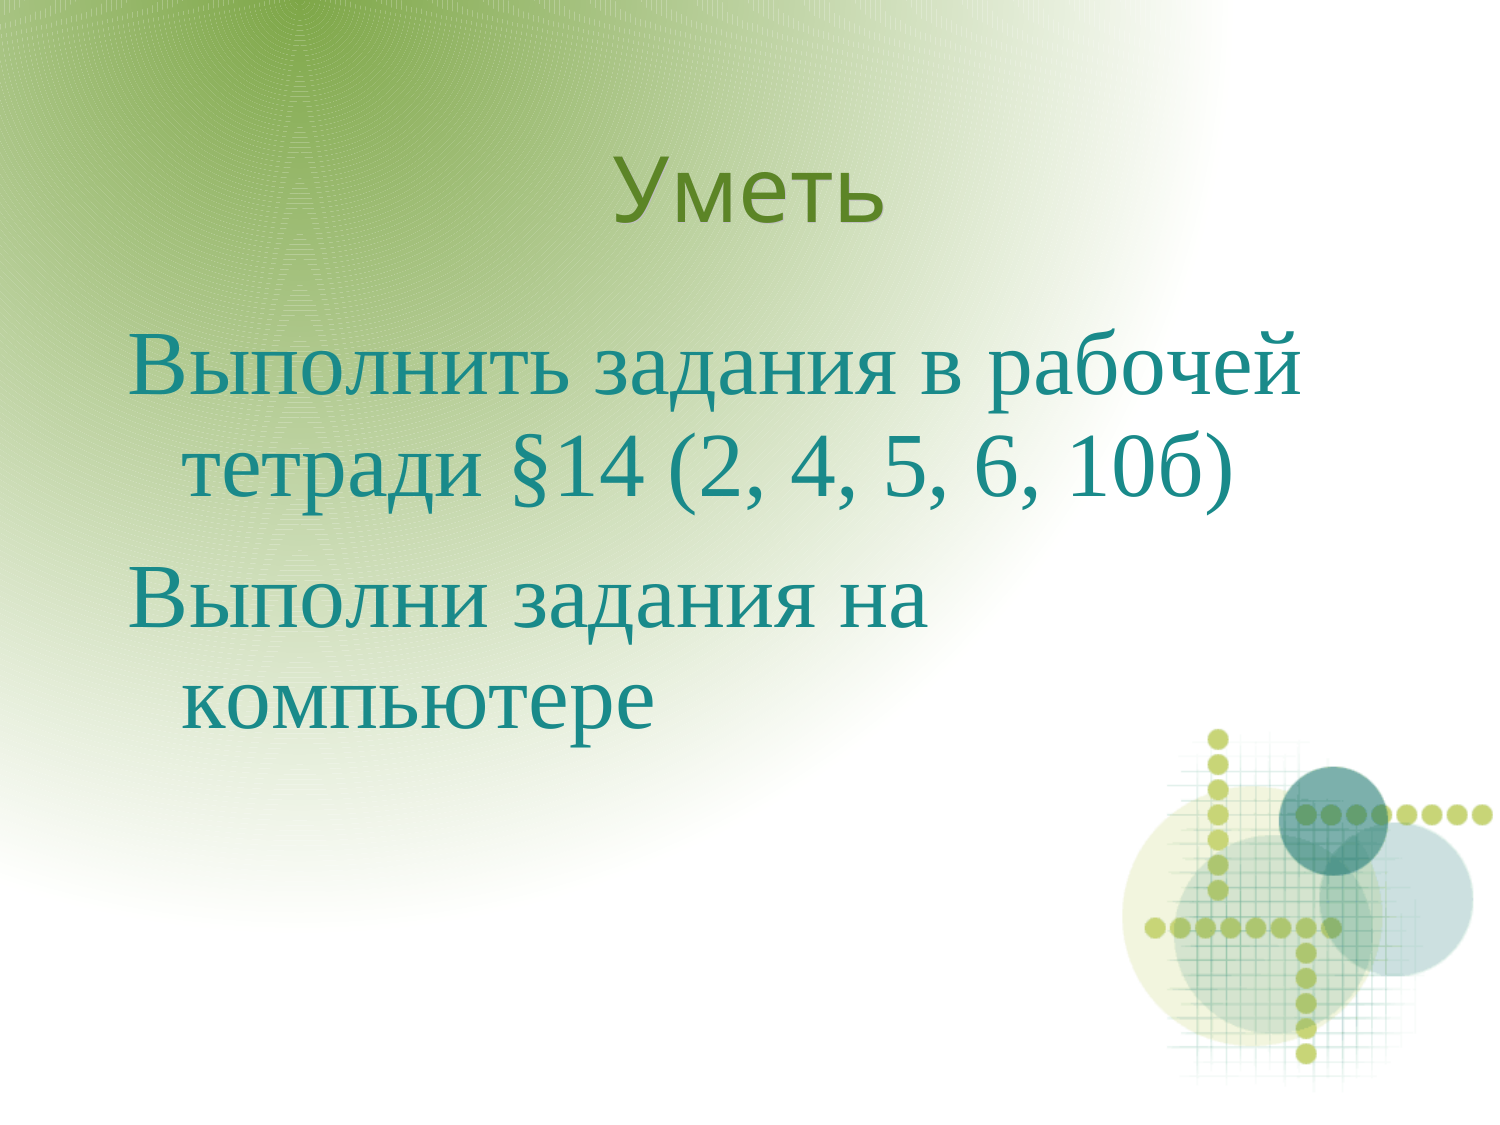

# Уметь
Выполнить задания в рабочей тетради §14 (2, 4, 5, 6, 10б)
Выполни задания на компьютере